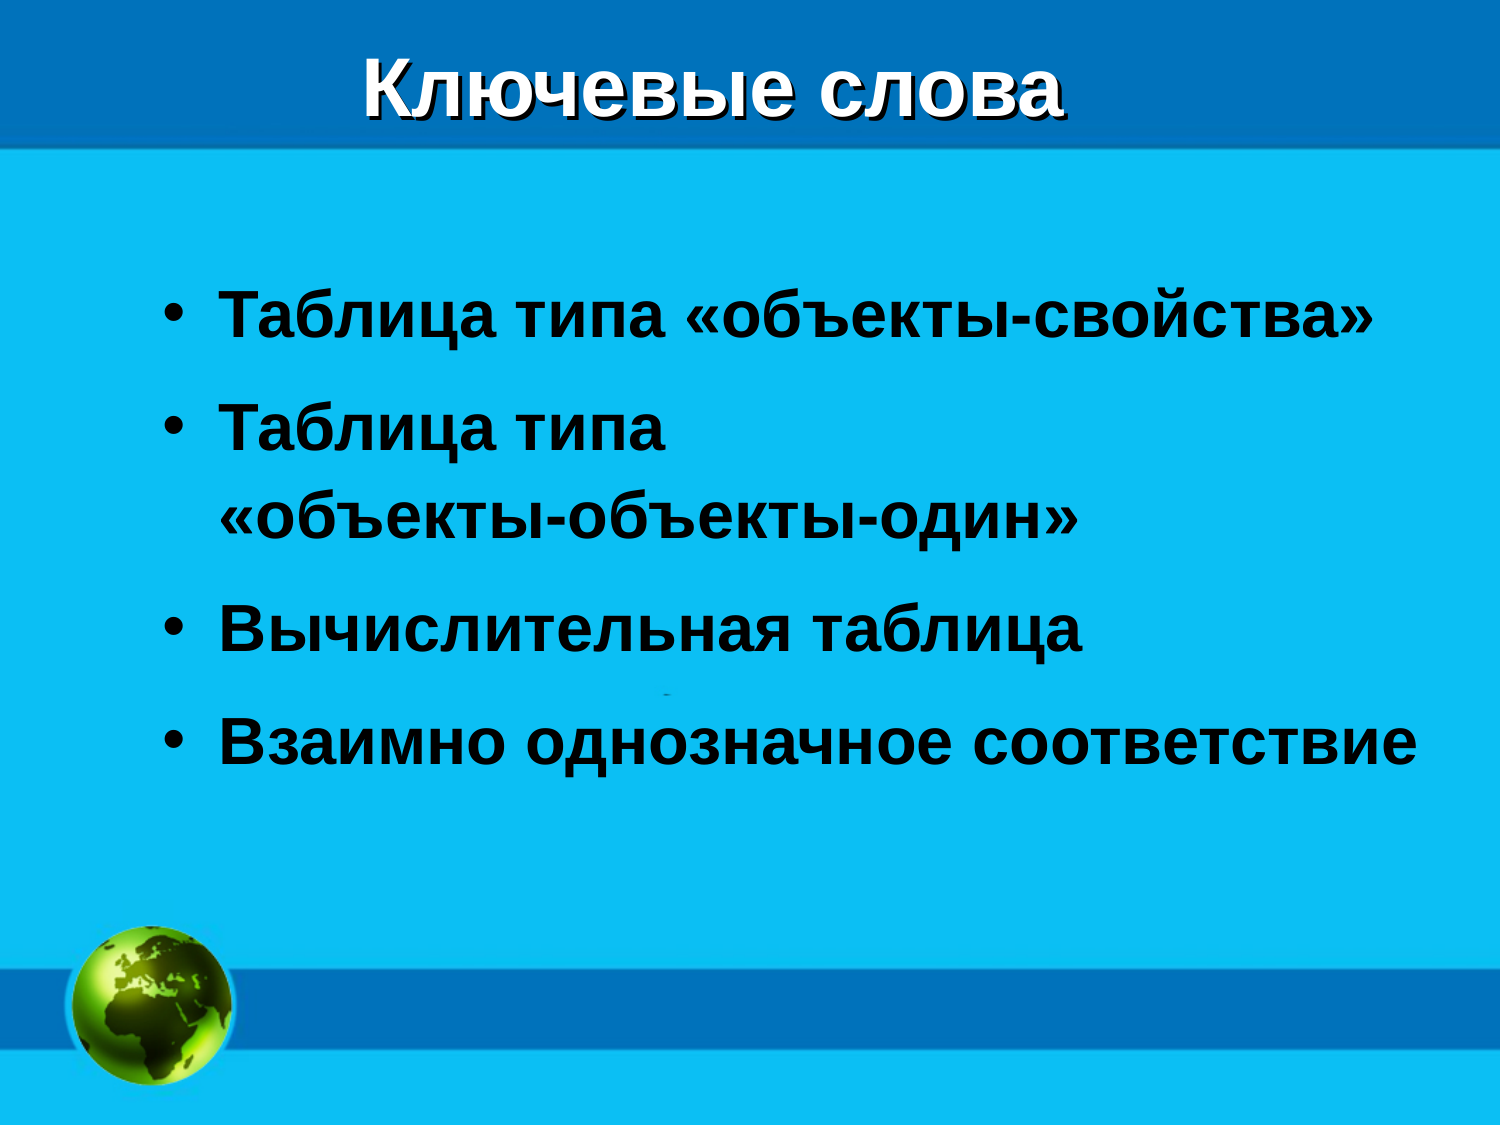

# Ключевые слова
Таблица типа «объекты-свойства»
Таблица типа
«объекты-объекты-один»
Вычислительная таблица
Взаимно однозначное соответствие